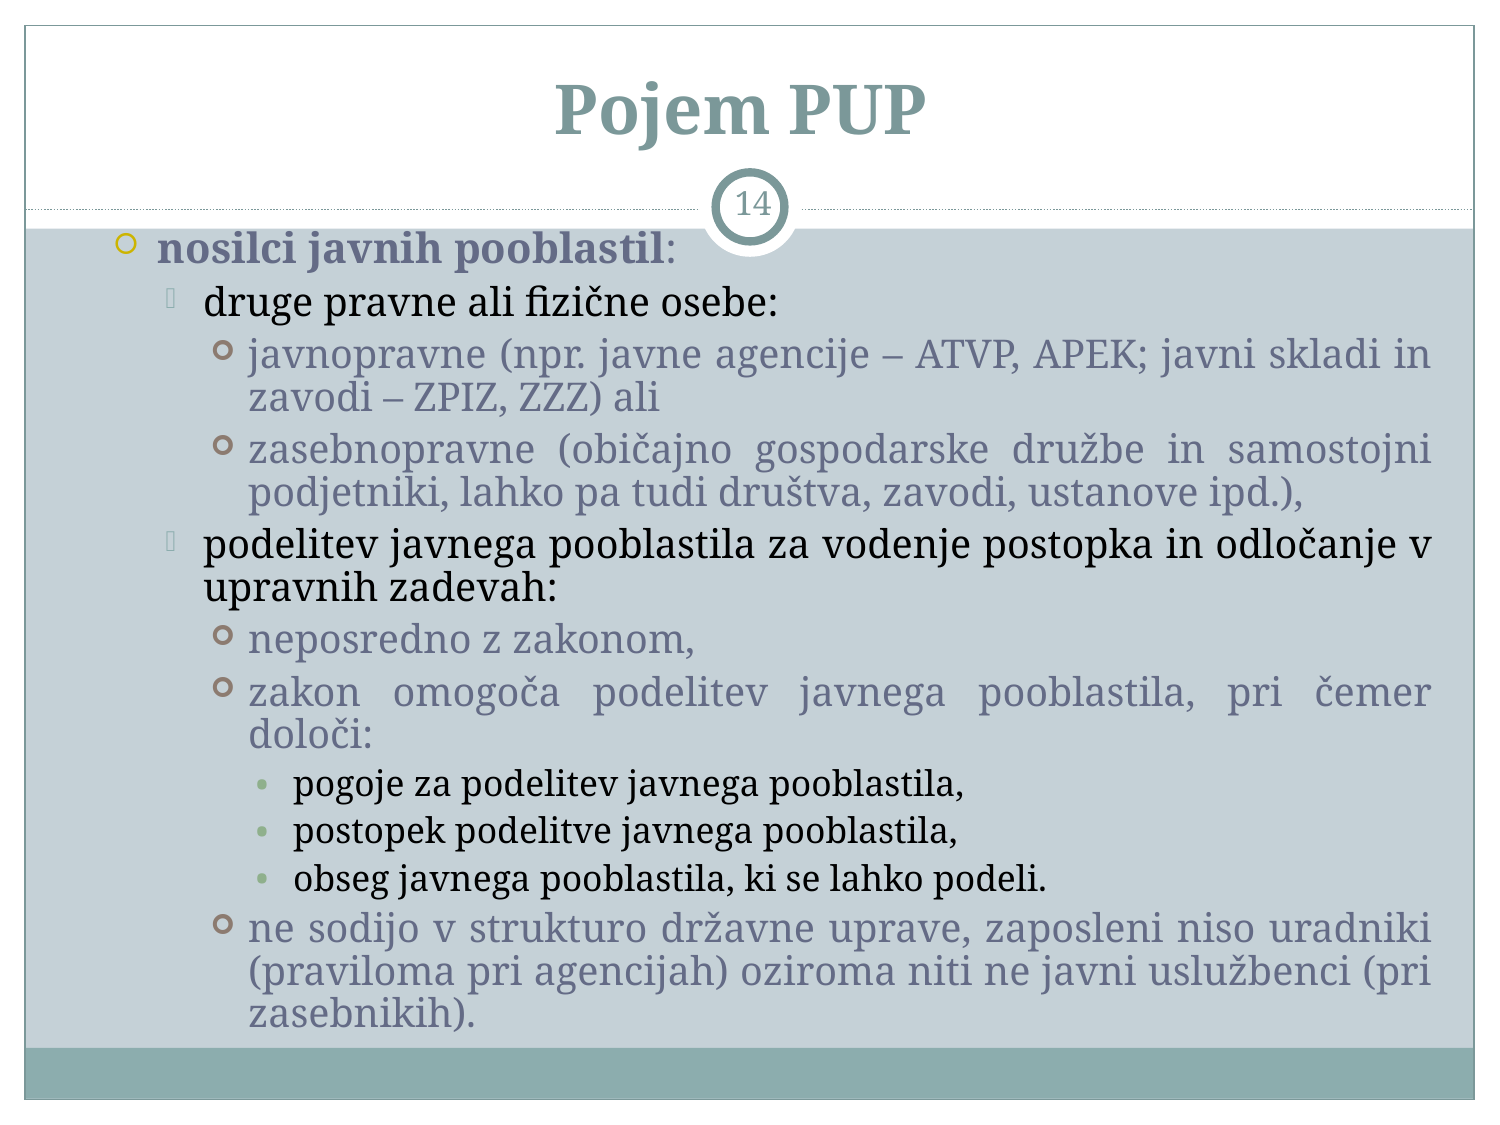

# Pojem PUP
nosilci javnih pooblastil:
druge pravne ali fizične osebe:
javnopravne (npr. javne agencije – ATVP, APEK; javni skladi in zavodi – ZPIZ, ZZZ) ali
zasebnopravne (običajno gospodarske družbe in samostojni podjetniki, lahko pa tudi društva, zavodi, ustanove ipd.),
podelitev javnega pooblastila za vodenje postopka in odločanje v upravnih zadevah:
neposredno z zakonom,
zakon omogoča podelitev javnega pooblastila, pri čemer določi:
pogoje za podelitev javnega pooblastila,
postopek podelitve javnega pooblastila,
obseg javnega pooblastila, ki se lahko podeli.
ne sodijo v strukturo državne uprave, zaposleni niso uradniki (praviloma pri agencijah) oziroma niti ne javni uslužbenci (pri zasebnikih).